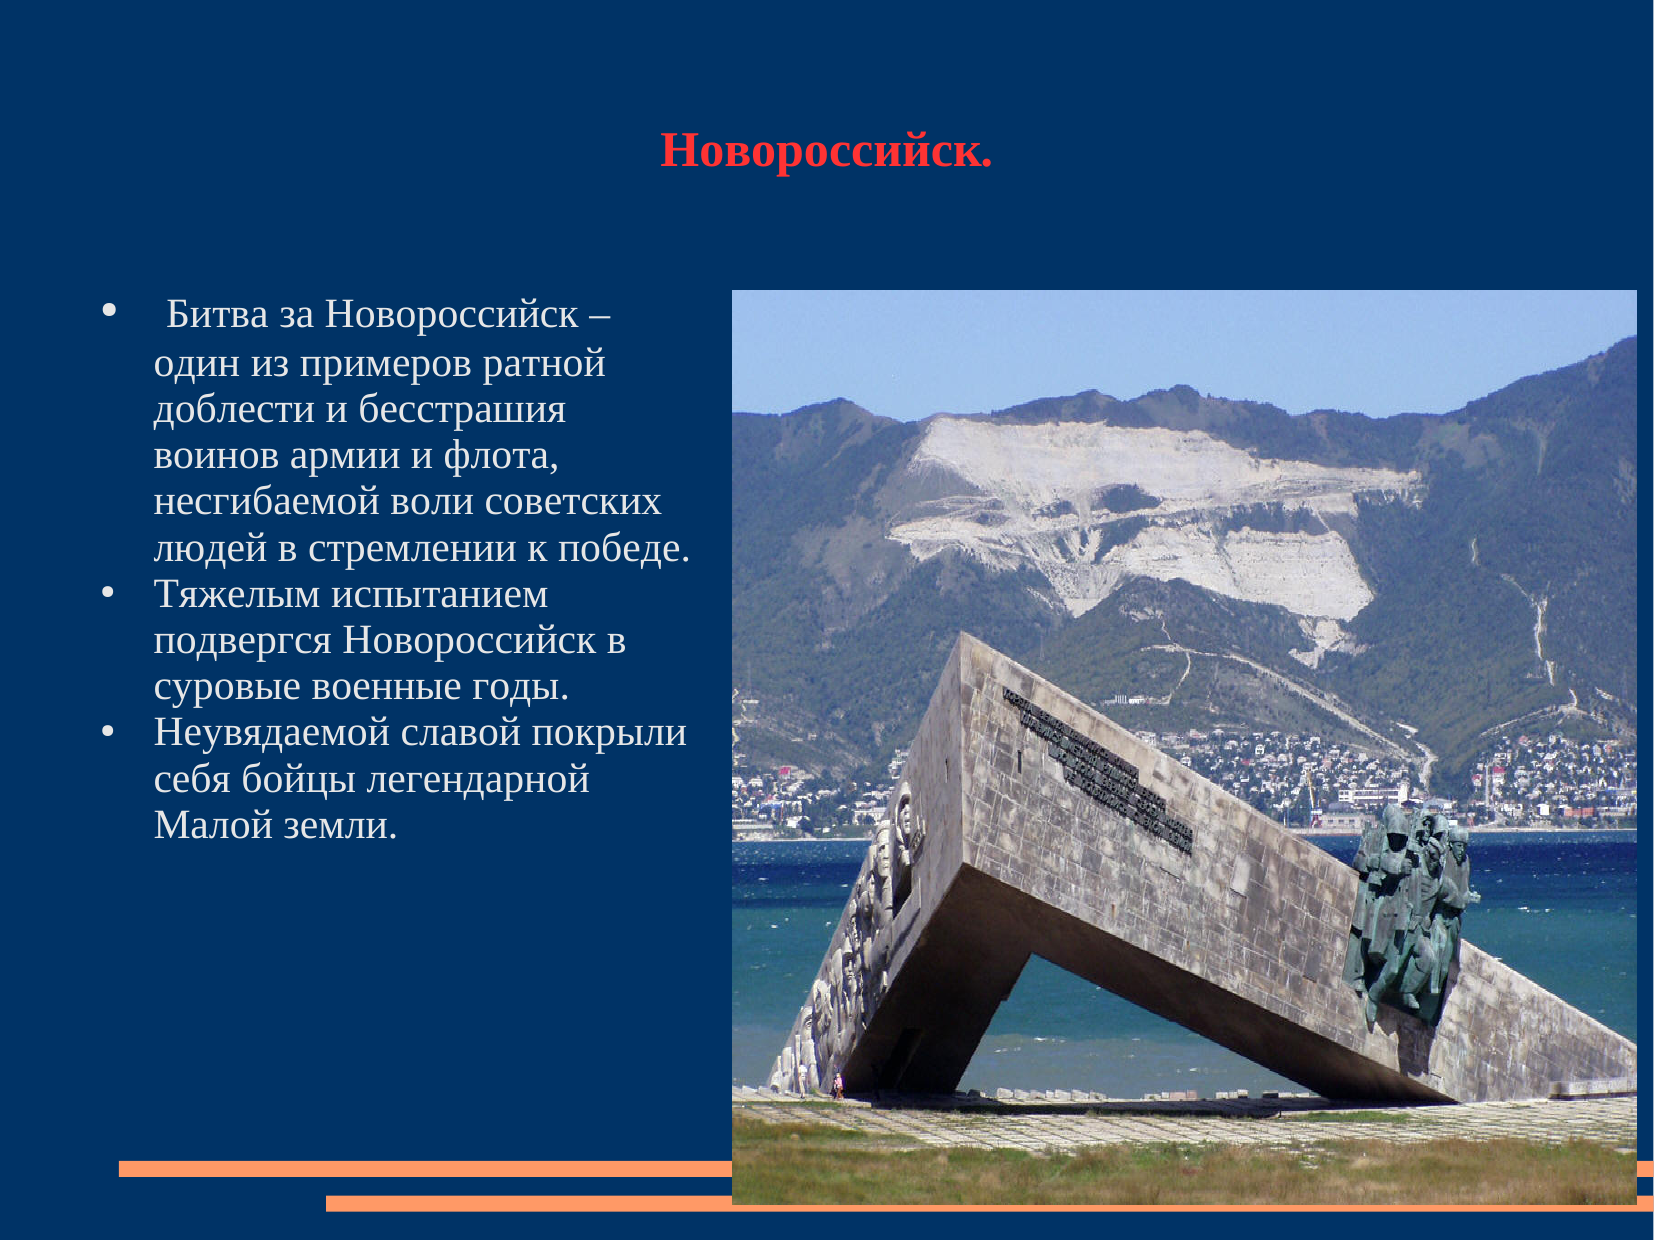

# Новороссийск.
 Битва за Новороссийск – один из примеров ратной доблести и бесстрашия воинов армии и флота, несгибаемой воли советских людей в стремлении к победе.
Тяжелым испытанием подвергся Новороссийск в суровые военные годы.
Неувядаемой славой покрыли себя бойцы легендарной Малой земли.